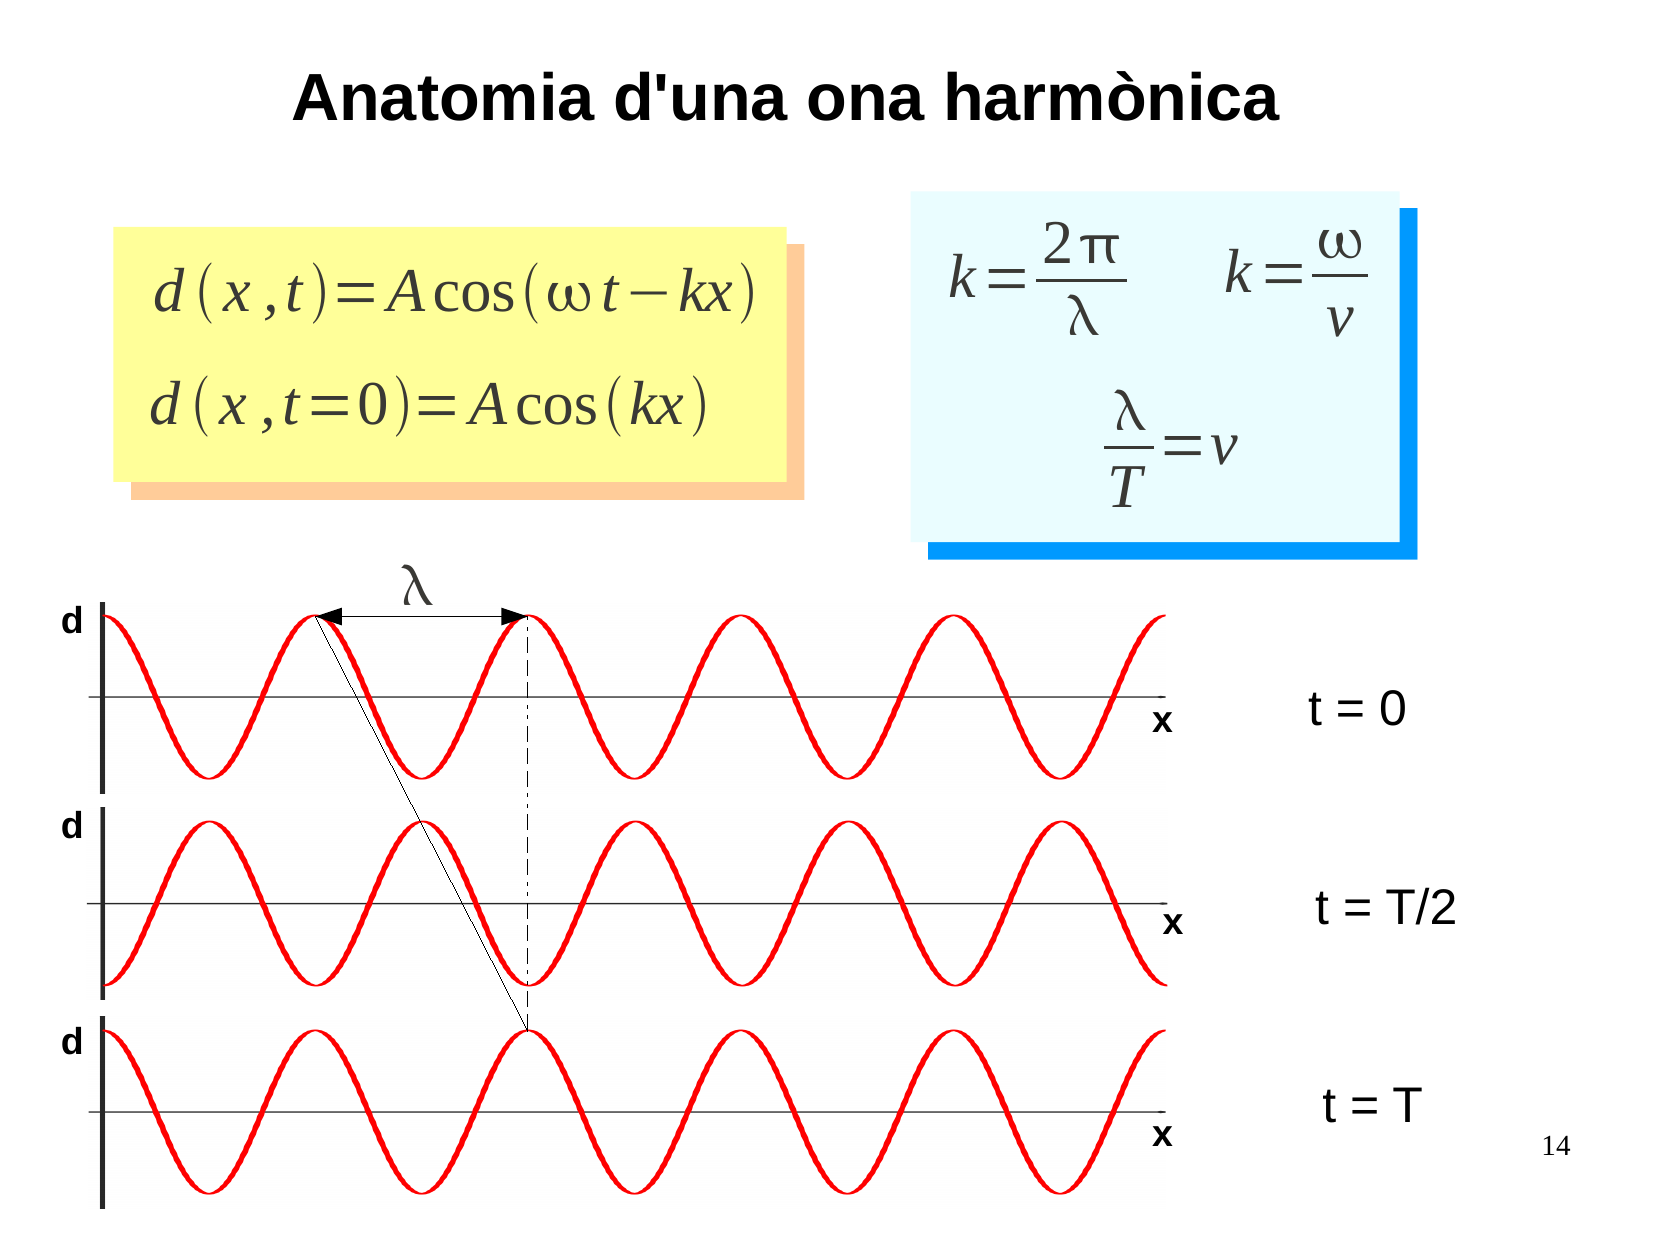

Anatomia d'una ona harmònica
d
t = 0
x
d
t = T/2
x
d
t = T
x
14